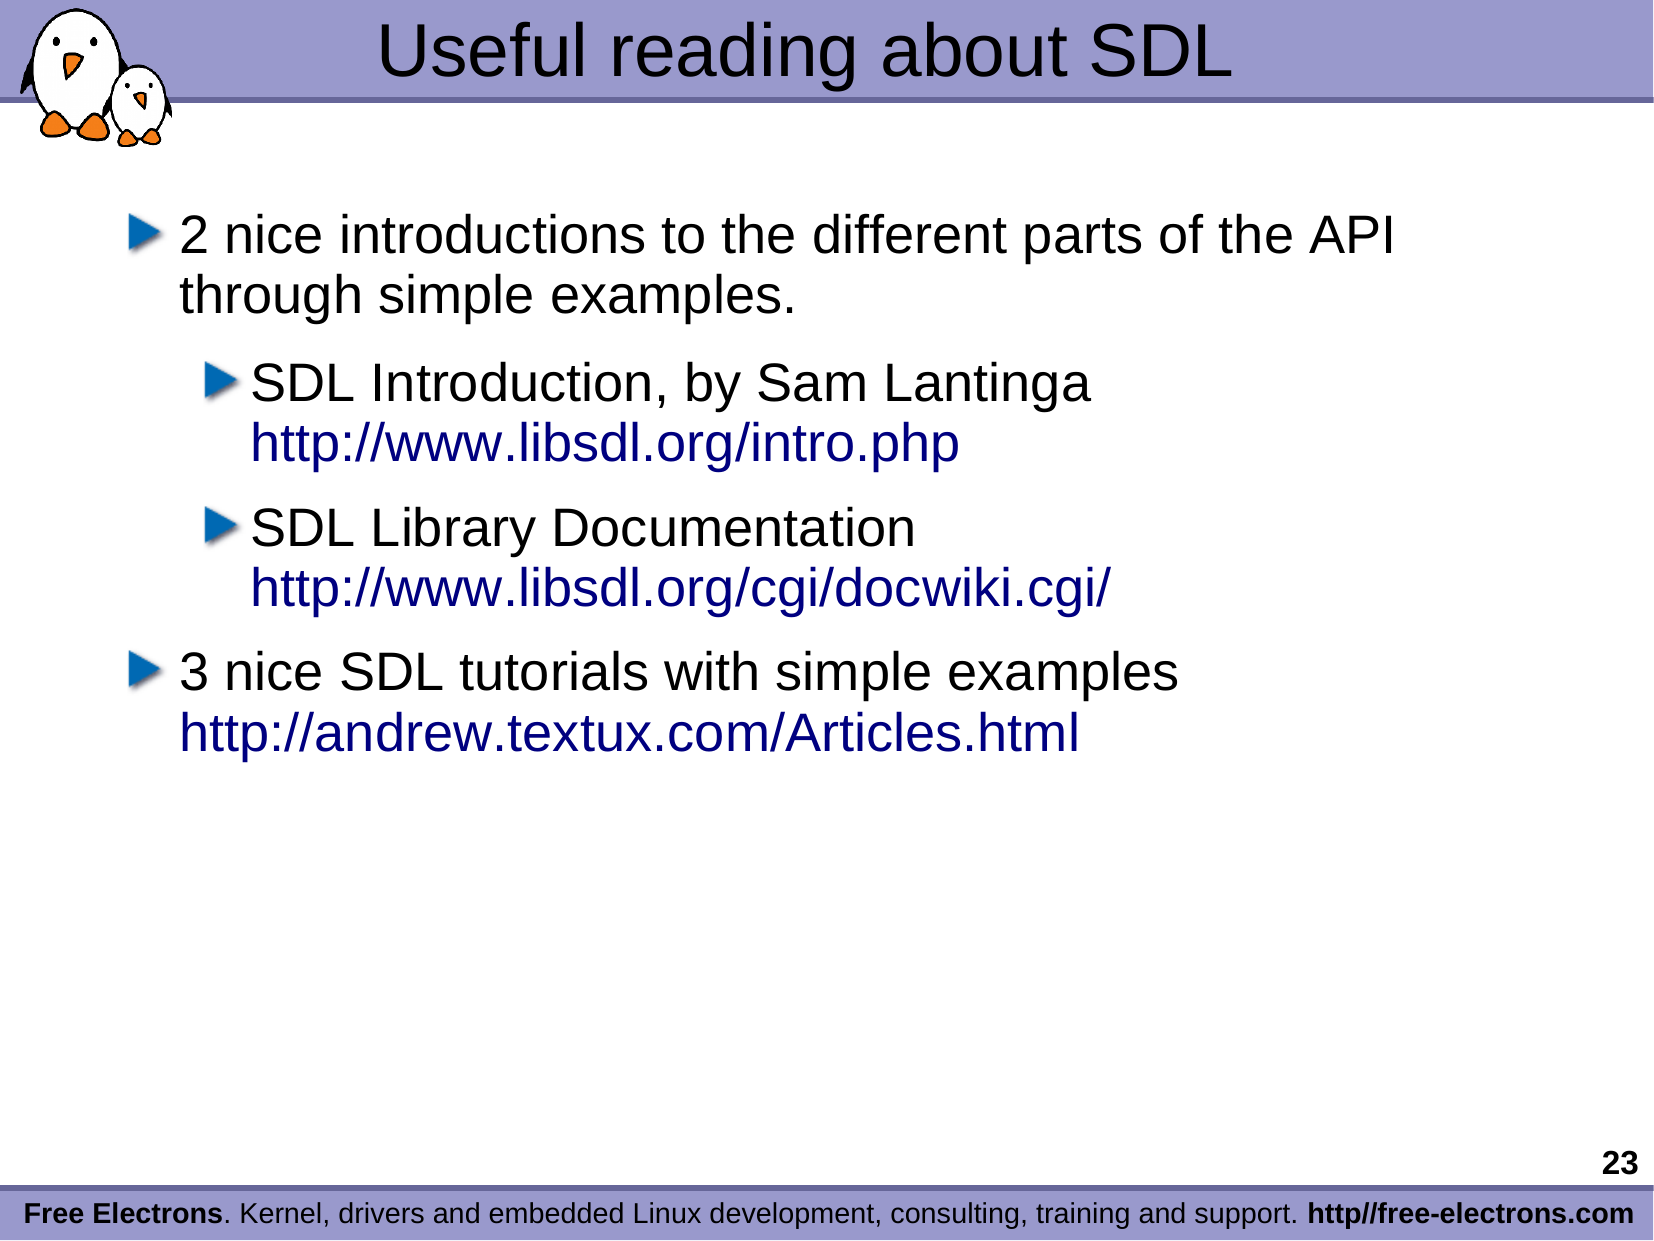

# Useful reading about SDL
2 nice introductions to the different parts of the API
through simple examples.
SDL Introduction, by Sam Lantinga
http://www.libsdl.org/intro.php
SDL Library Documentation
http://www.libsdl.org/cgi/docwiki.cgi/
3 nice SDL tutorials with simple examples
http://andrew.textux.com/Articles.html